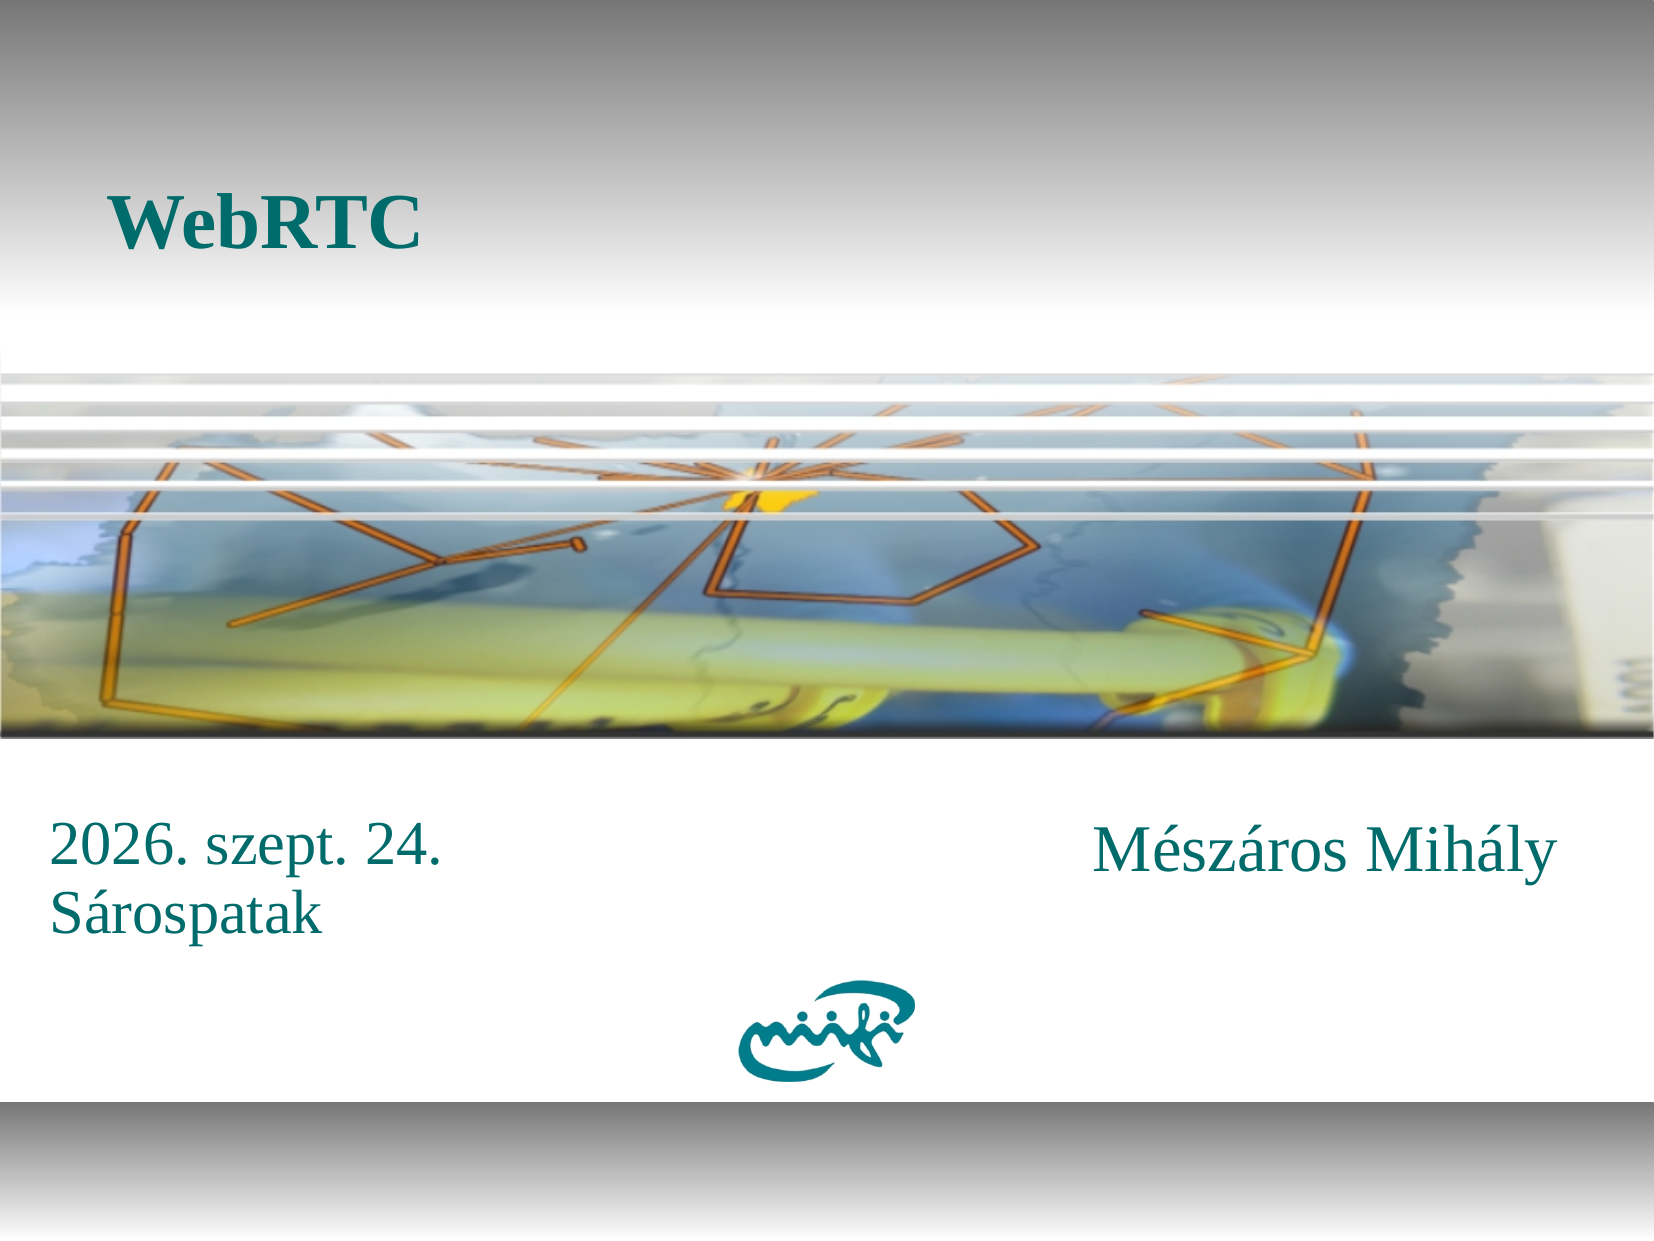

# WebRTC
Mészáros Mihály
2026. aug. 21.
Sárospatak